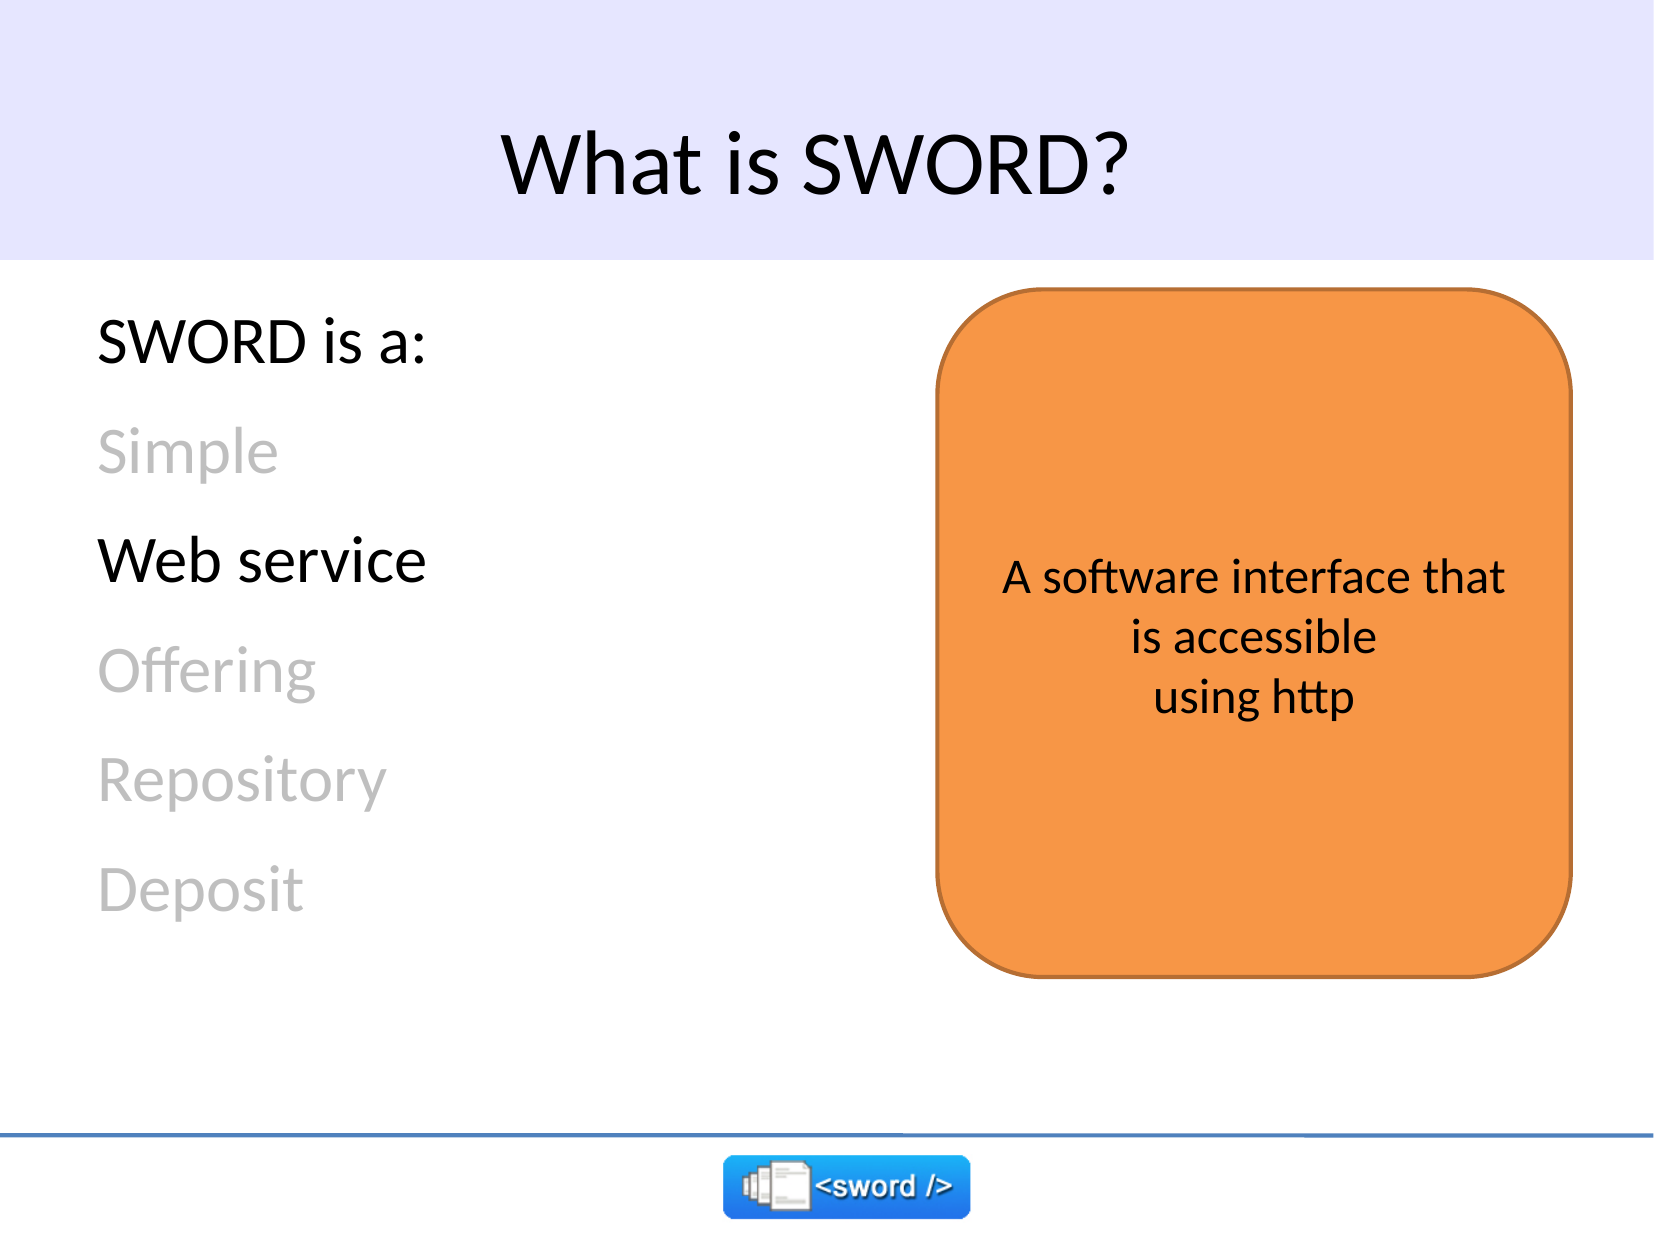

What is SWORD?
# SWORD is a:
Simple
Web service
Offering
Repository
Deposit
A software interface that is accessible
using http